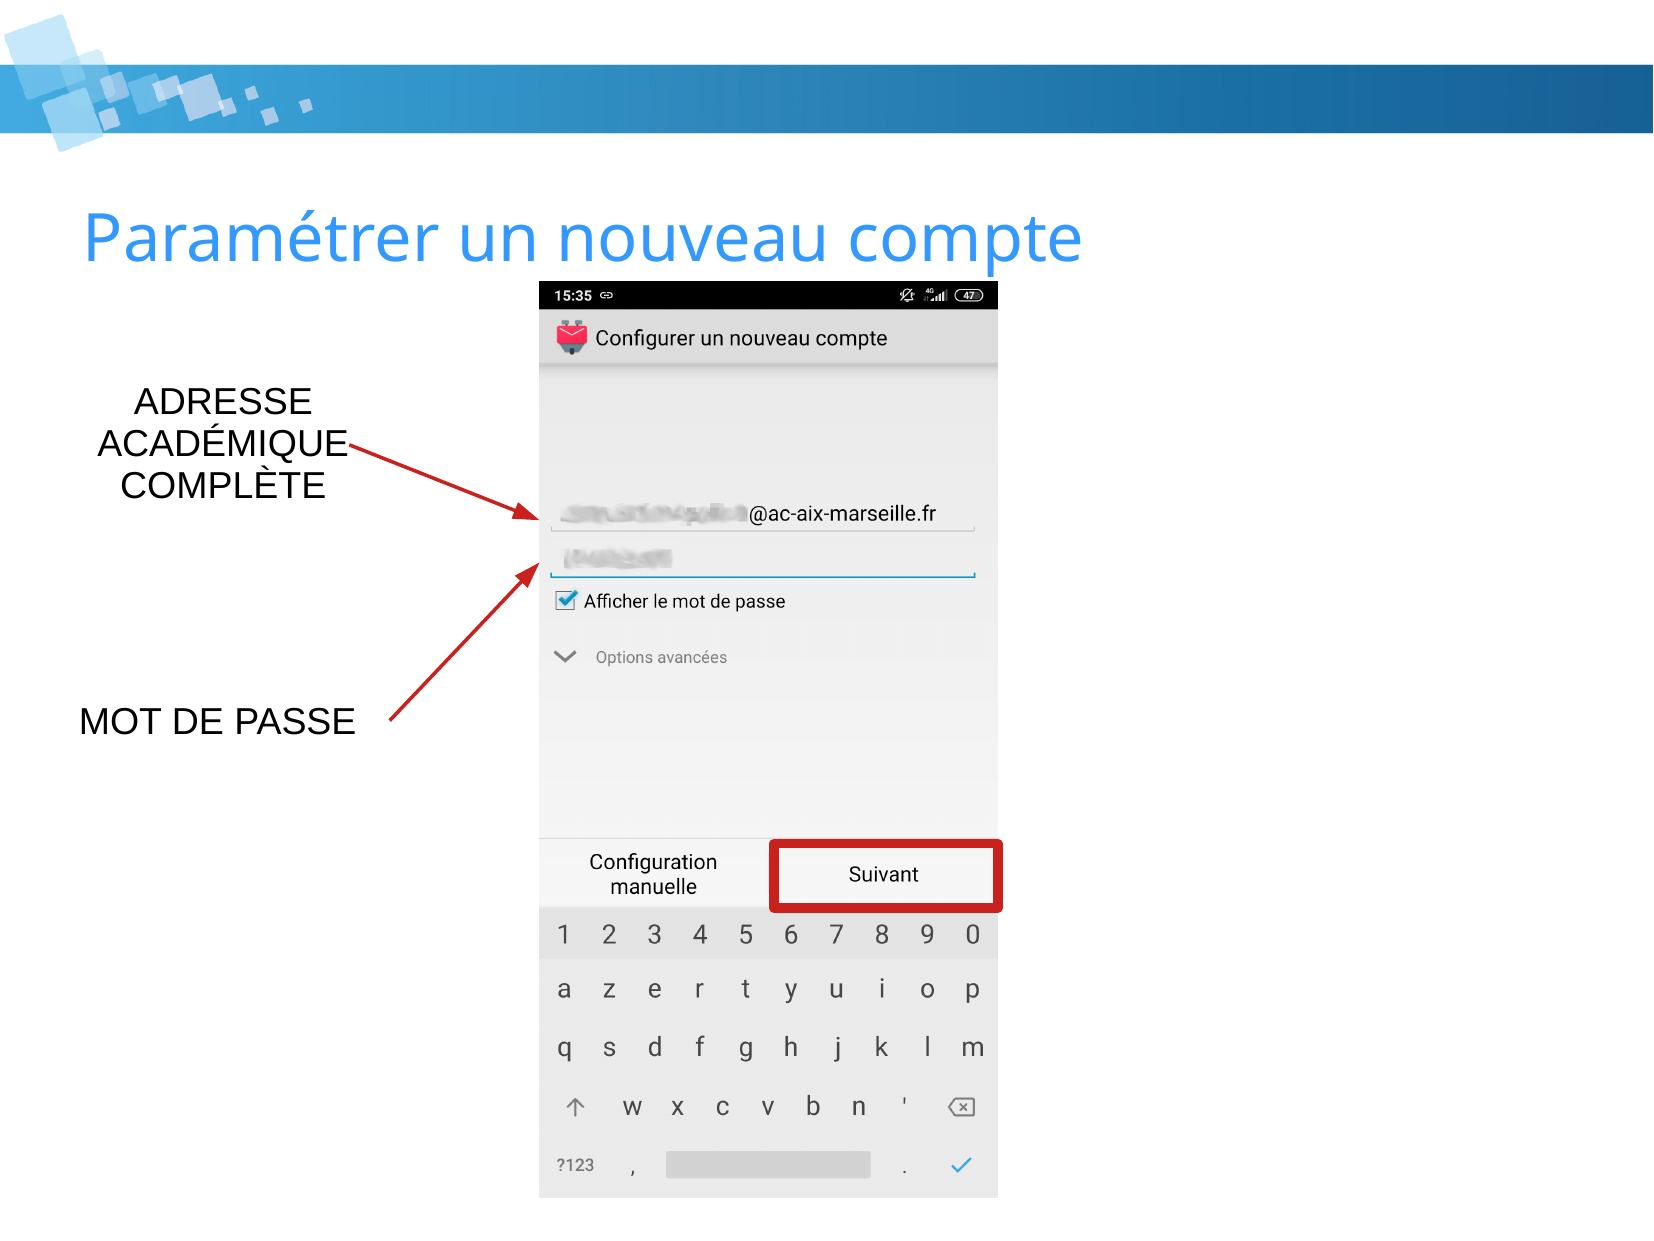

# Paramétrer un nouveau compte
ADRESSE ACADÉMIQUE
COMPLÈTE
MOT DE PASSE